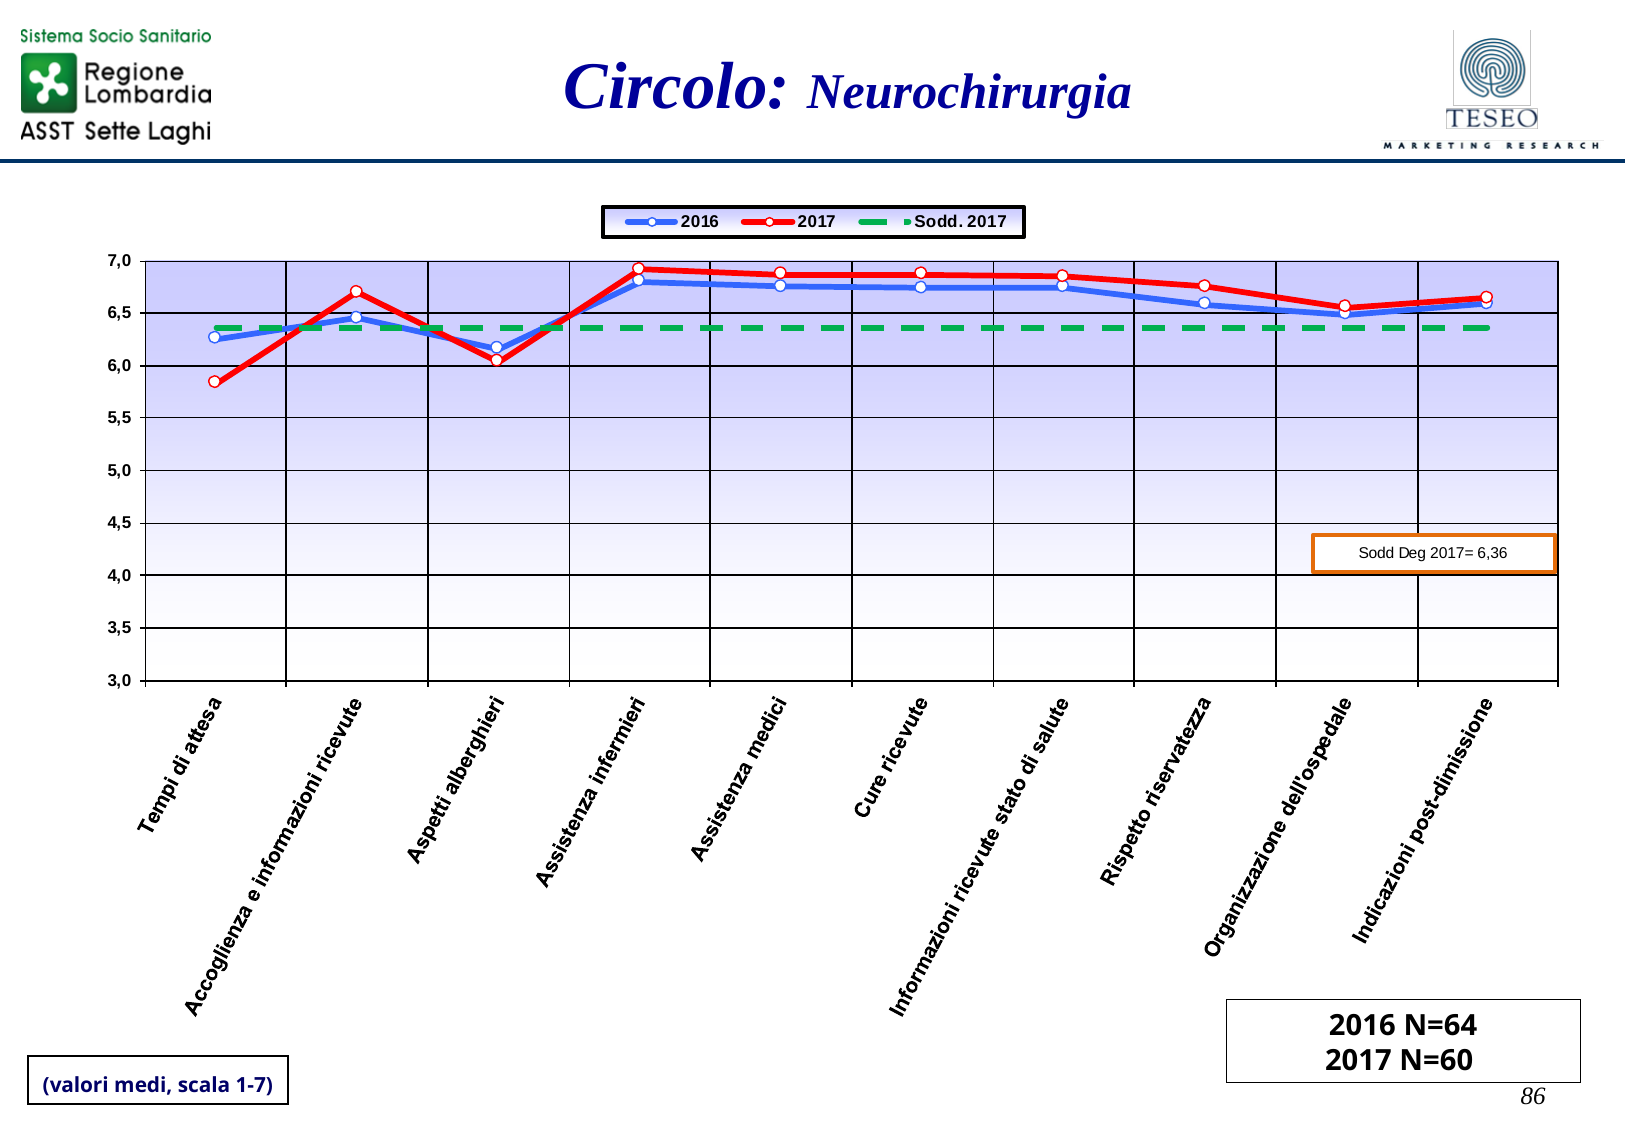

Circolo: Neurochirurgia
2016 N=64
2017 N=60
(valori medi, scala 1-7)